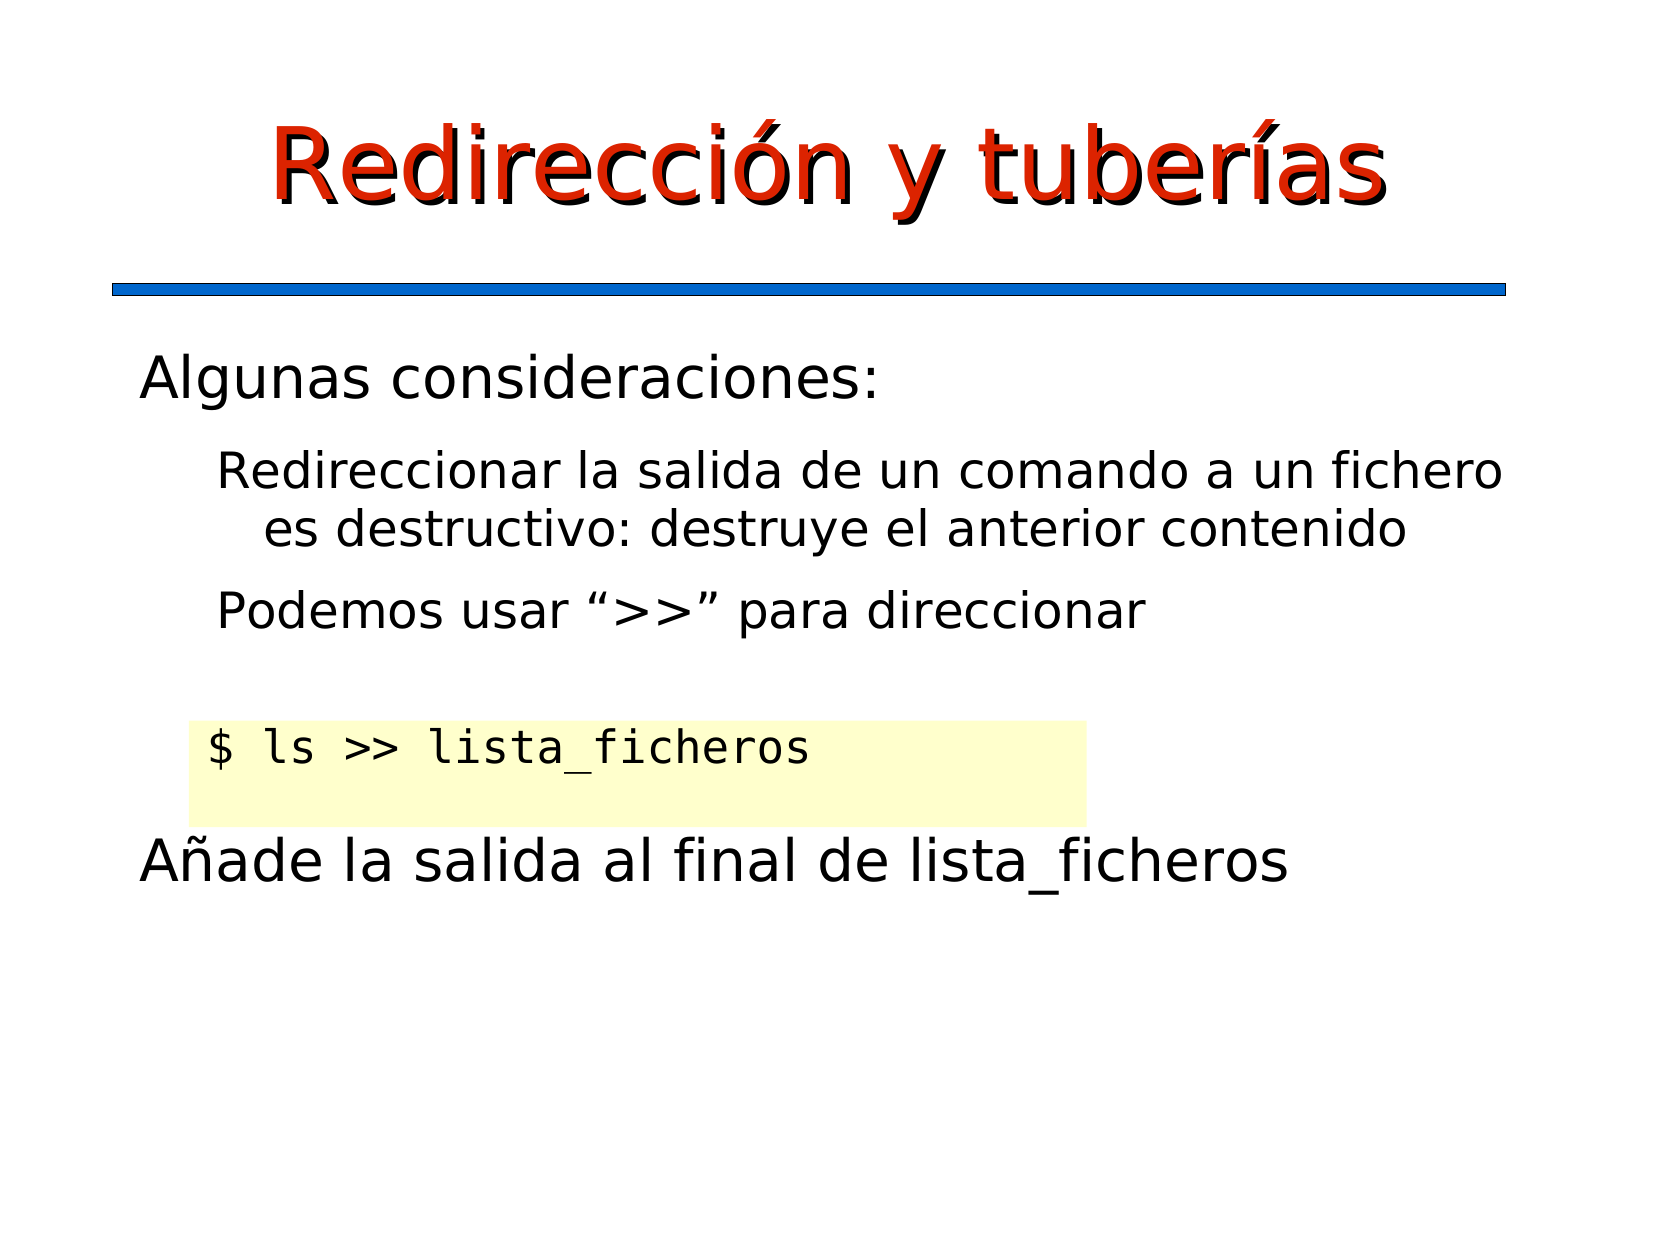

Redirección y tuberías
# Algunas consideraciones:
Redireccionar la salida de un comando a un fichero es destructivo: destruye el anterior contenido
Podemos usar “>>” para direccionar
Añade la salida al final de lista_ficheros
$ ls >> lista_ficheros